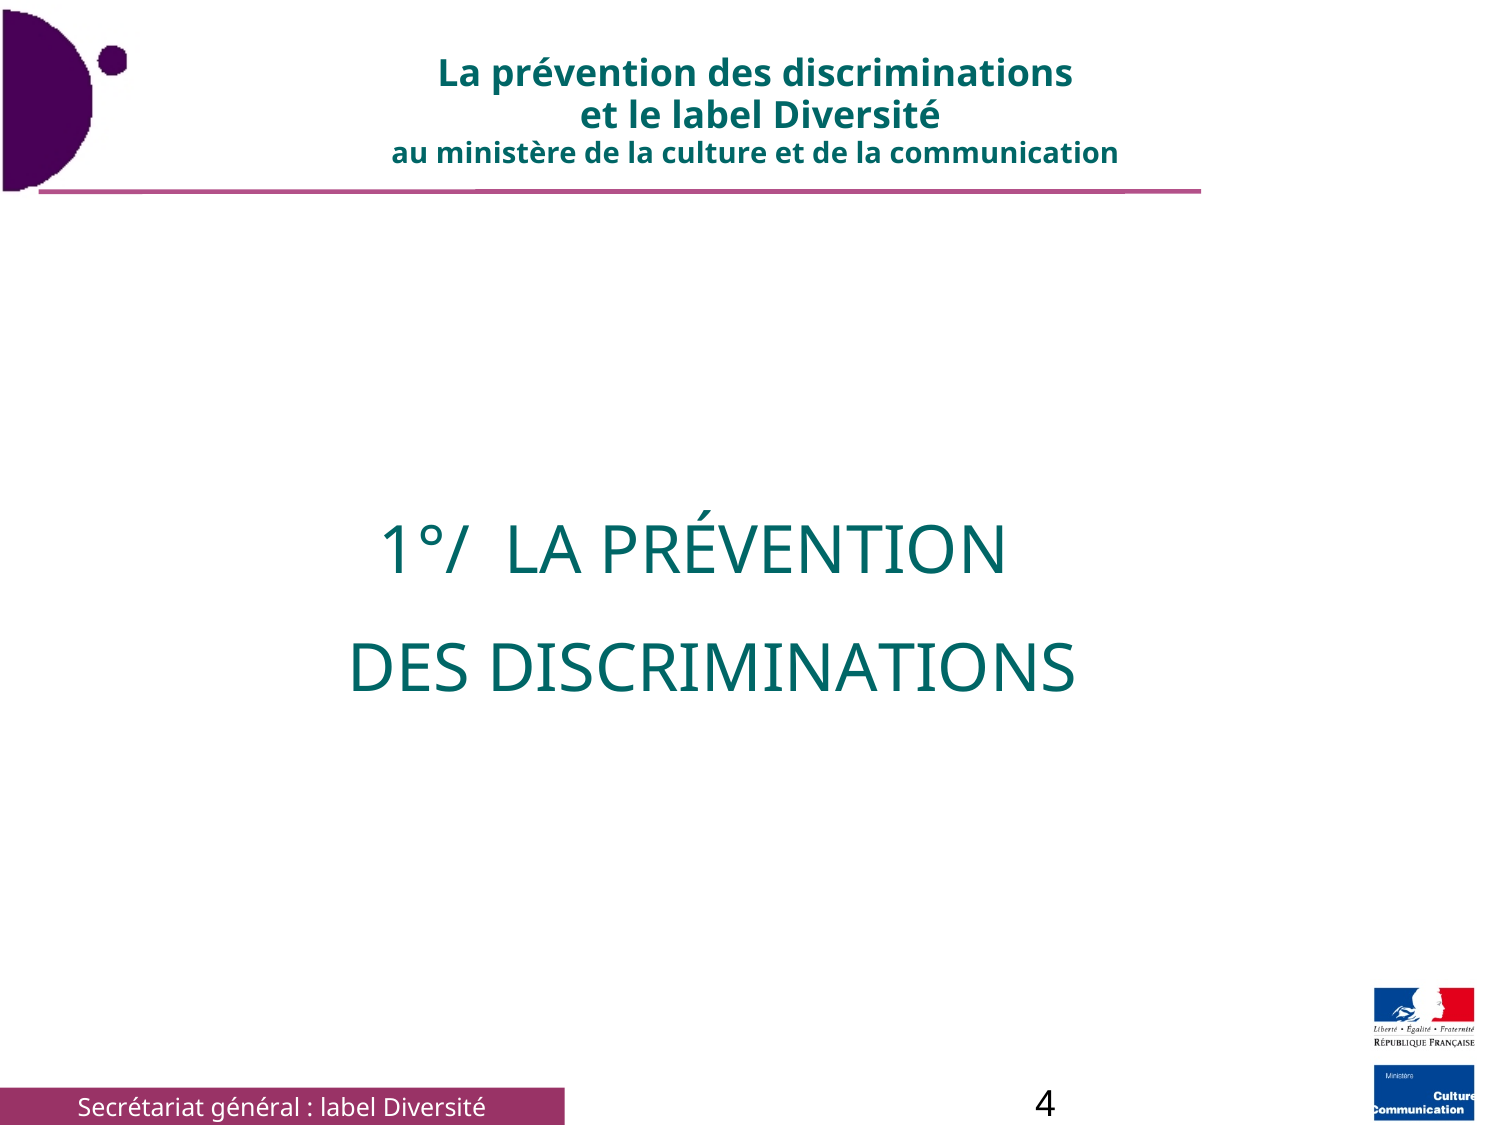

La prévention des discriminations
 et le label Diversité
au ministère de la culture et de la communication
1°/ LA PRÉVENTION
 DES DISCRIMINATIONS